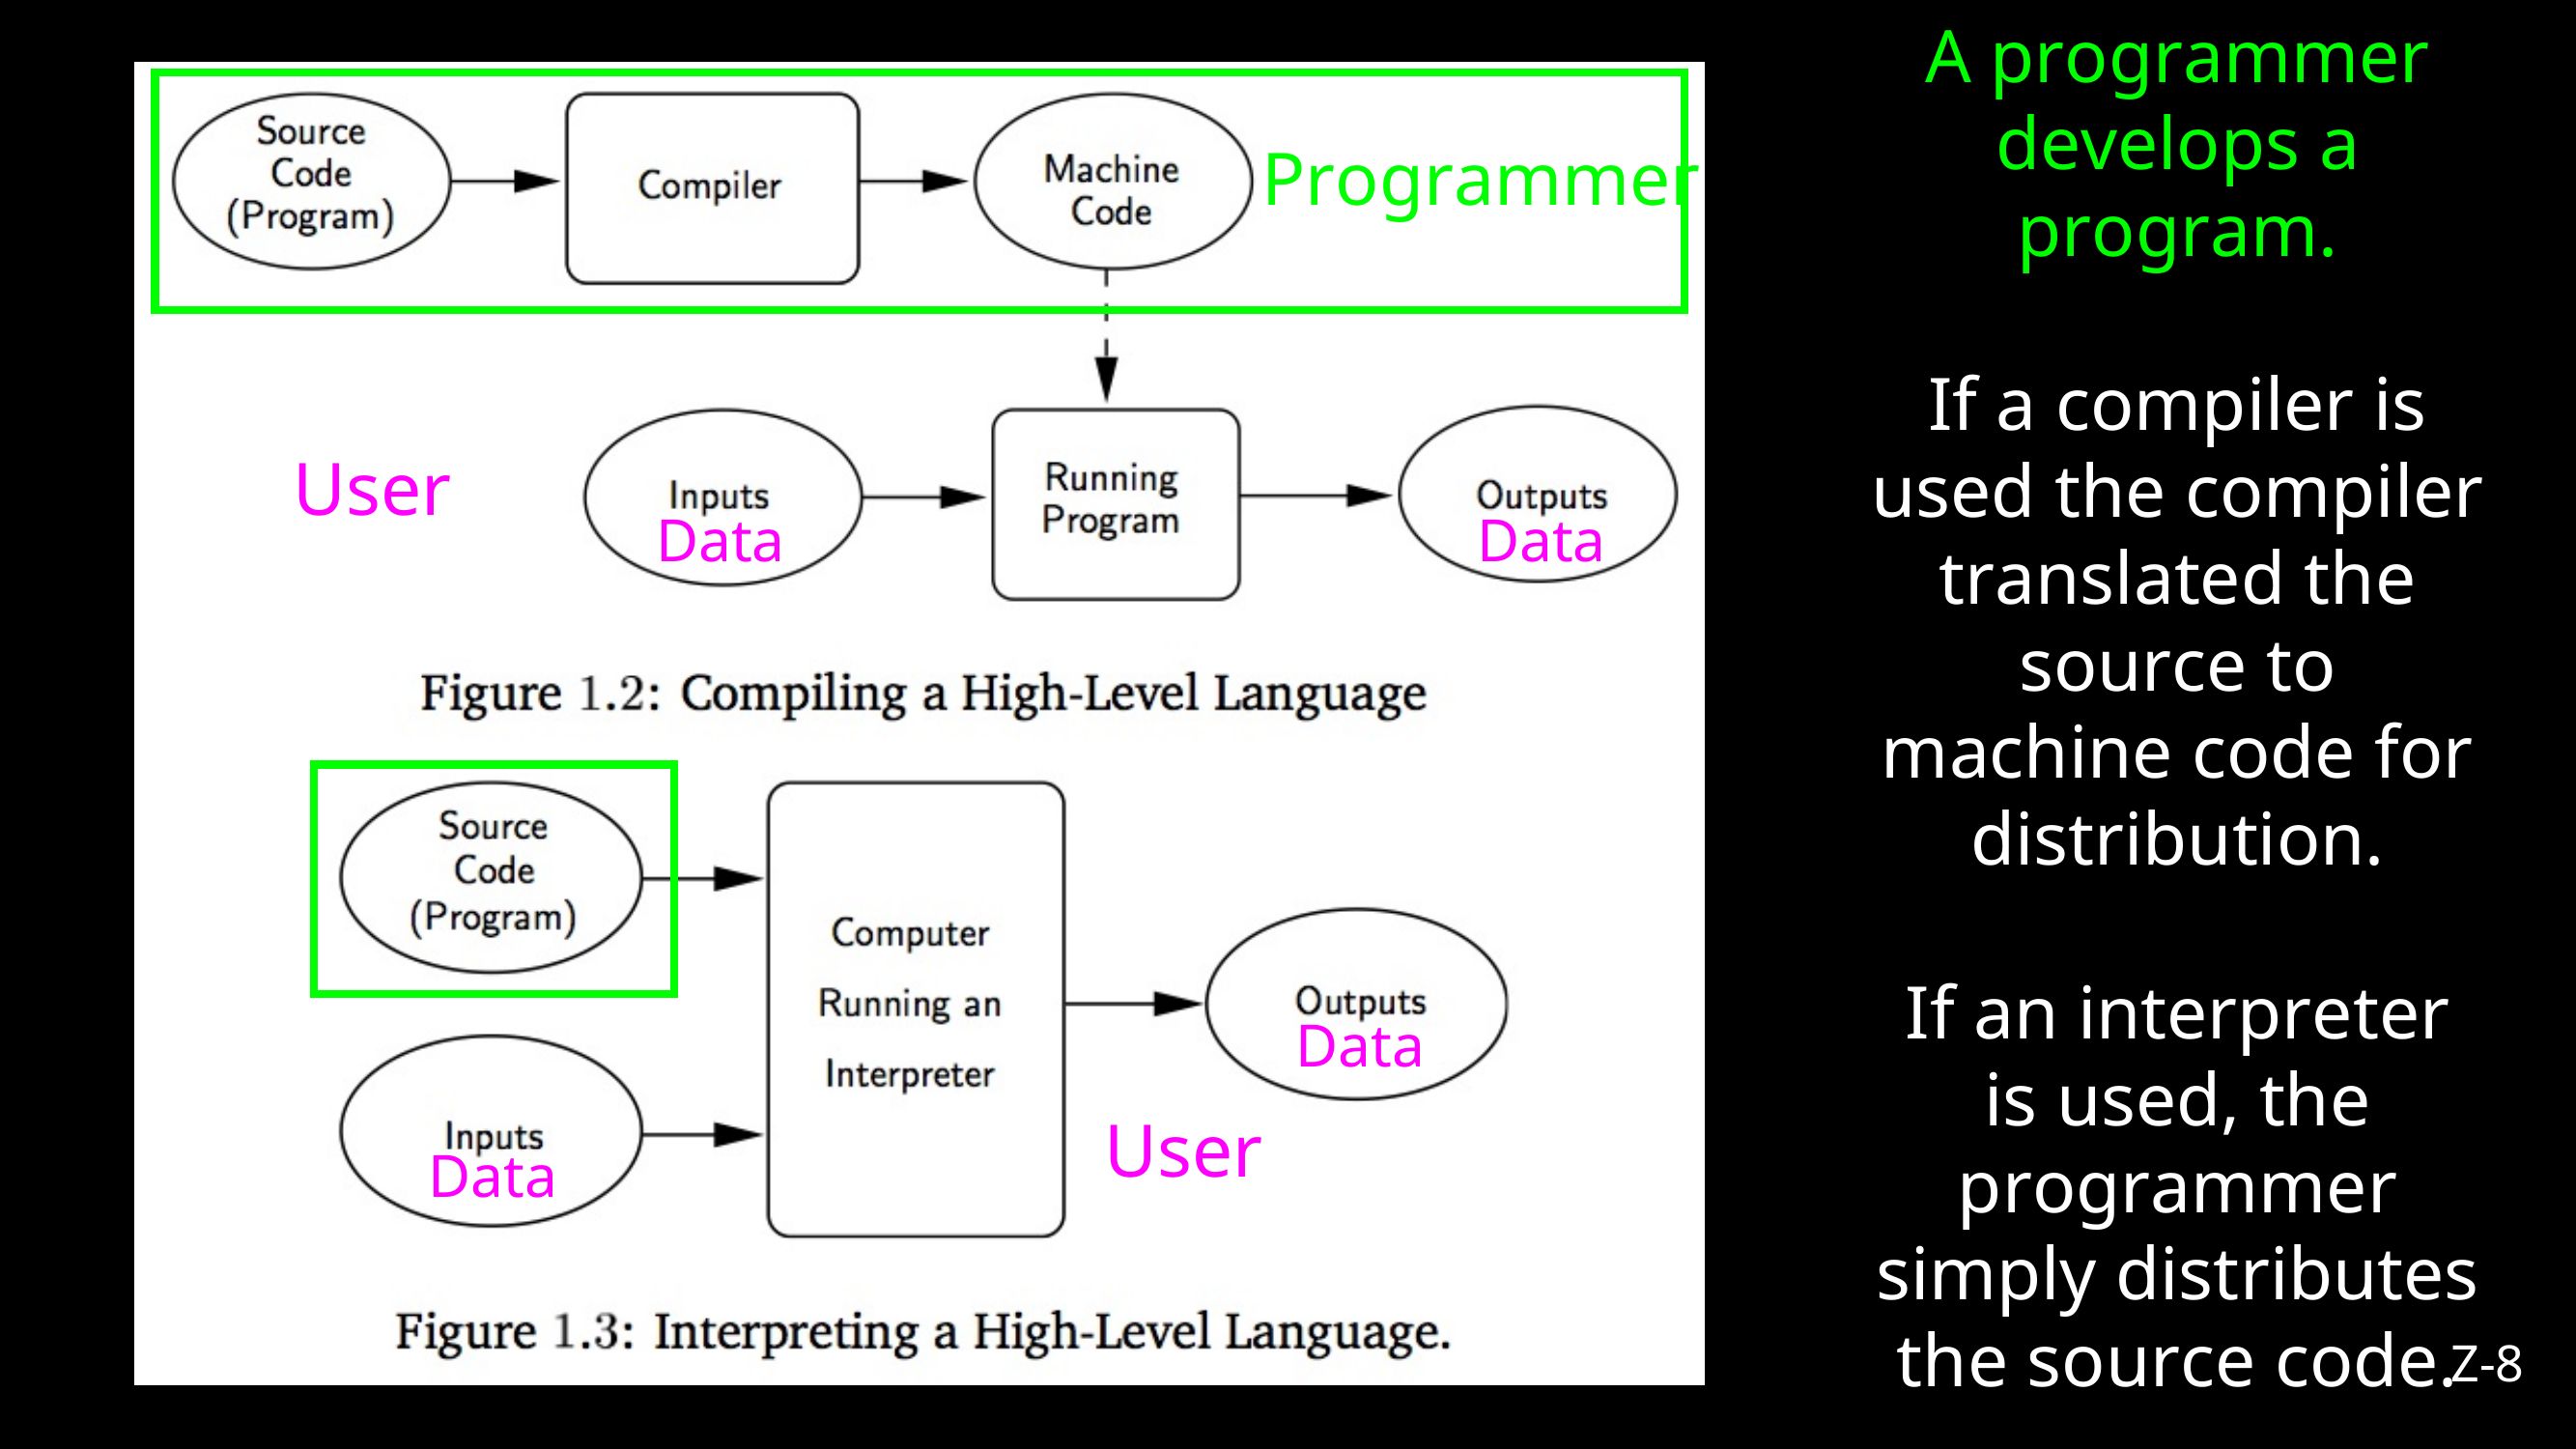

A programmer develops a program.
If a compiler is used the compiler translated the source to machine code for distribution.
If an interpreter is used, the programmer simply distributes the source code.
Programmer
User
Data
Data
Data
User
Data
Z-8